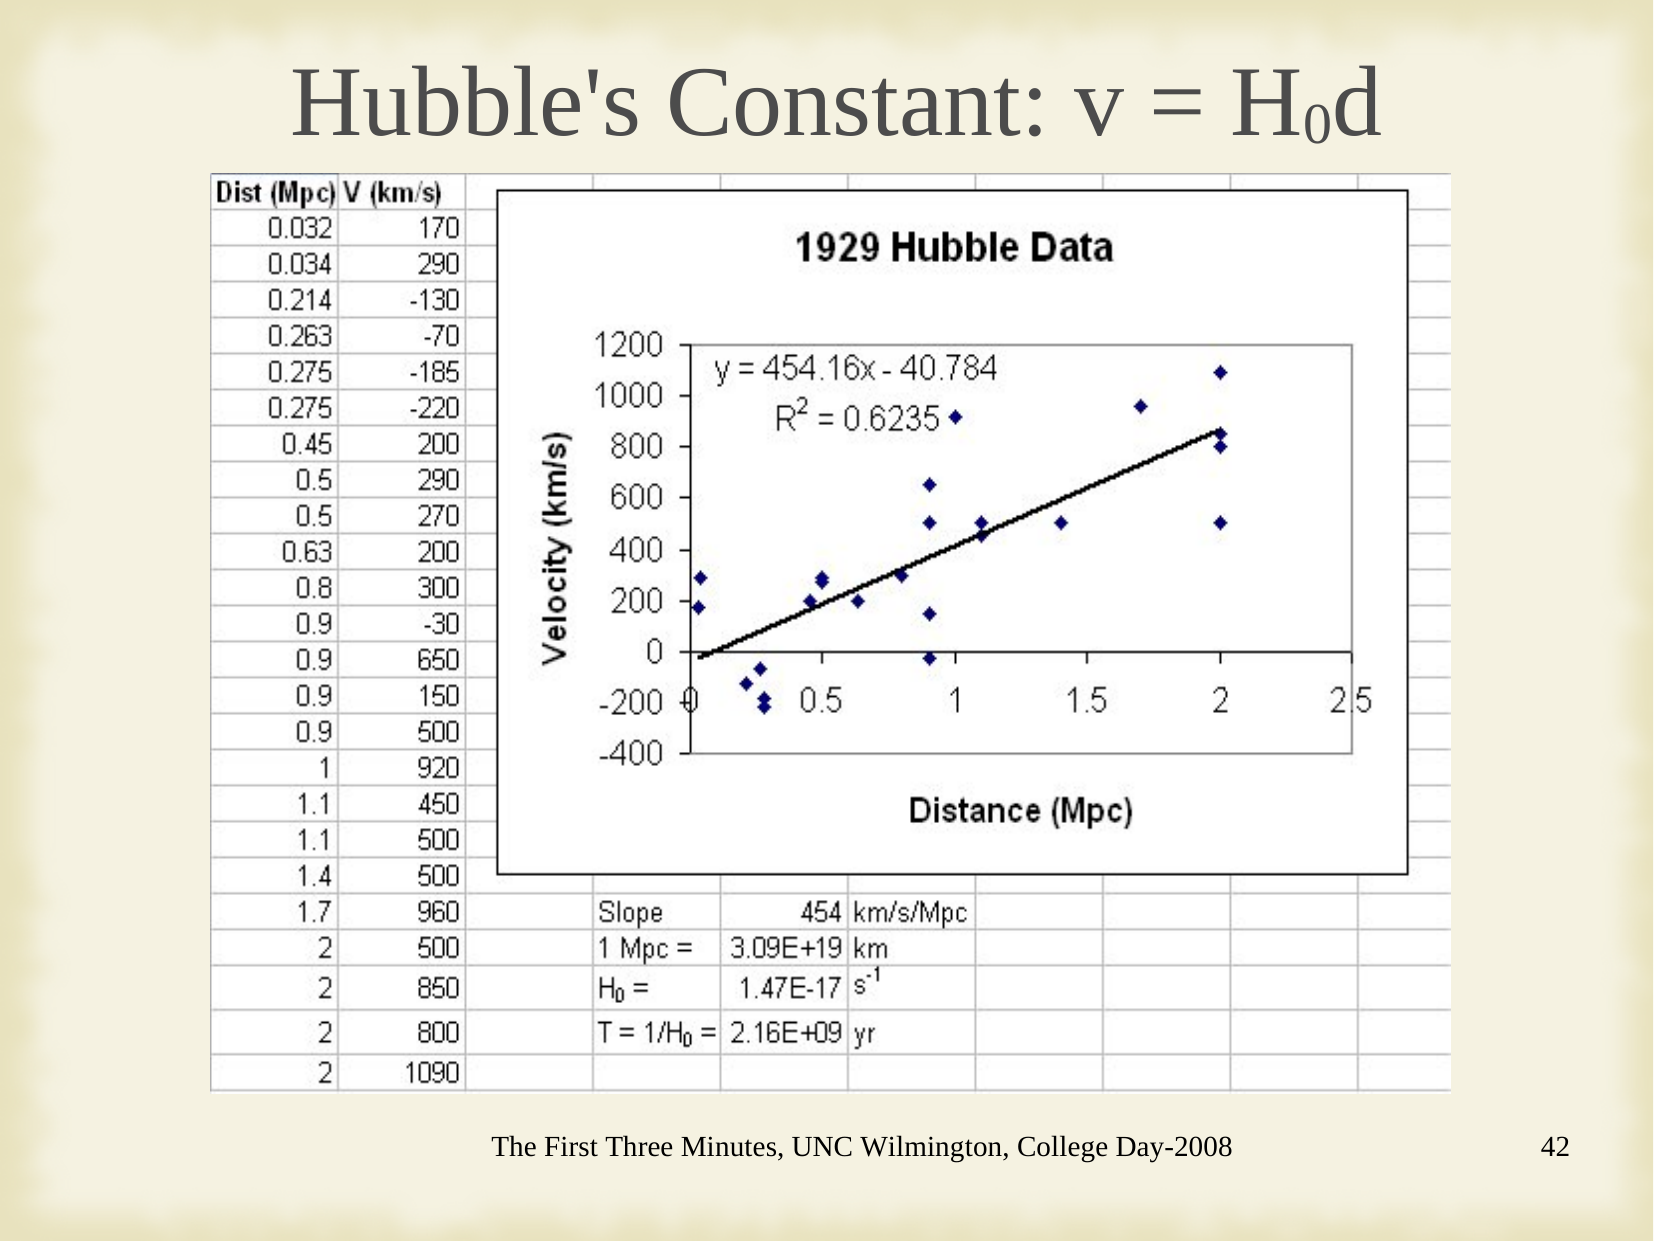

Hubble's Constant: v = H0d
The First Three Minutes, UNC Wilmington, College Day-2008
42